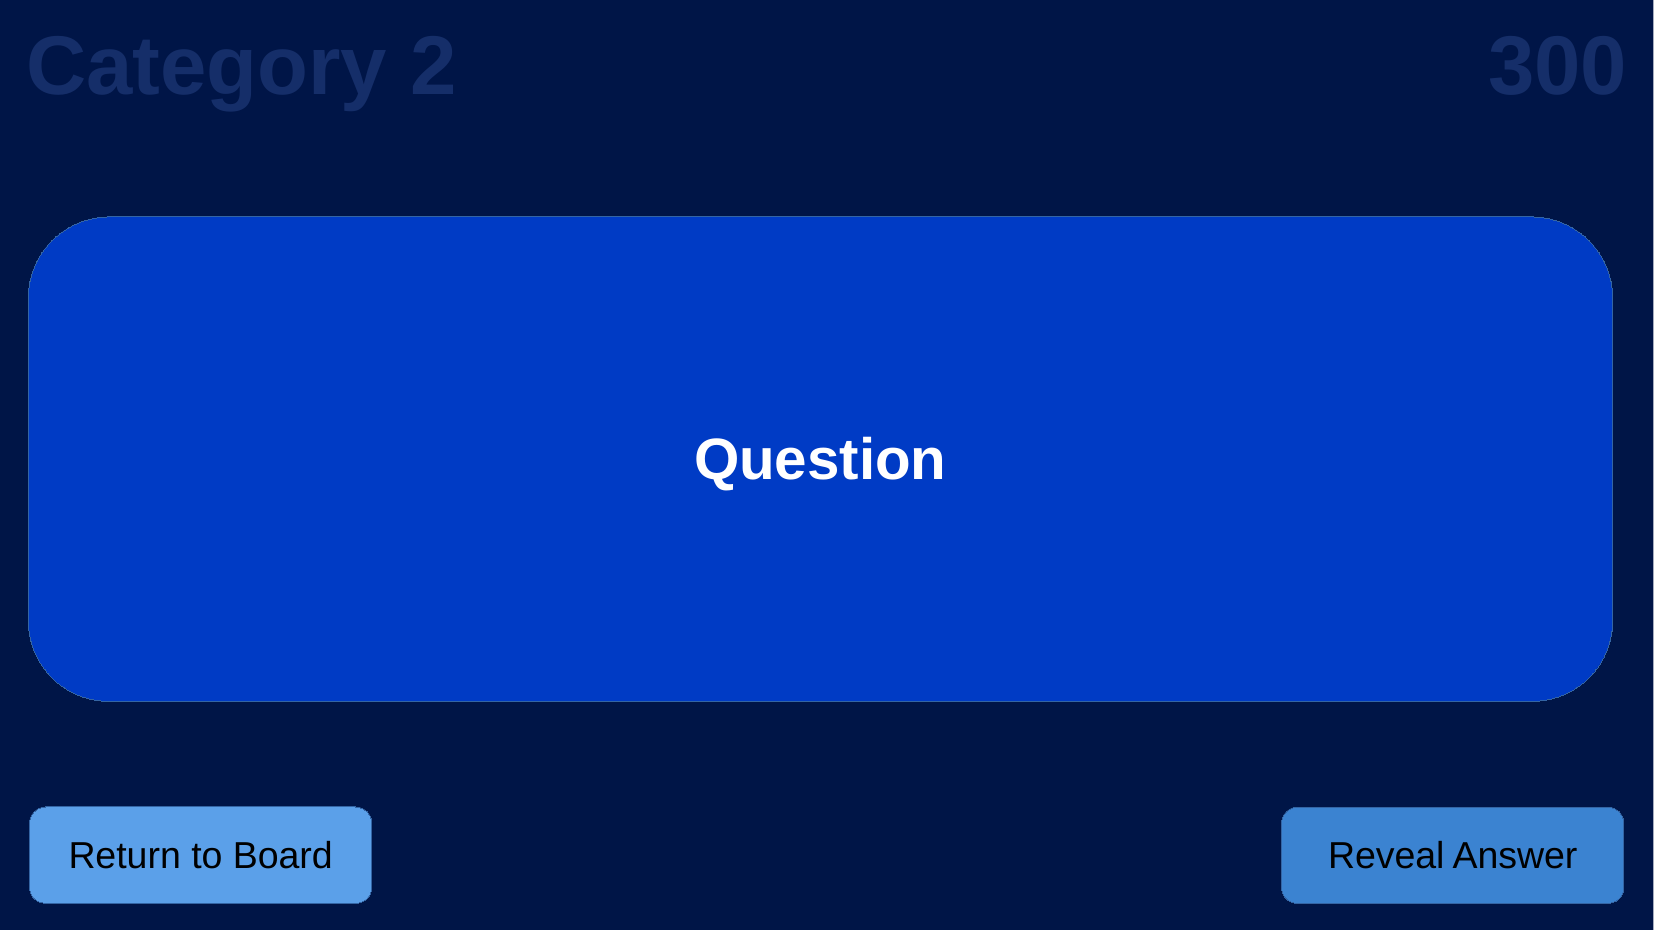

Category 2
300
Question
Return to Board
Reveal Answer